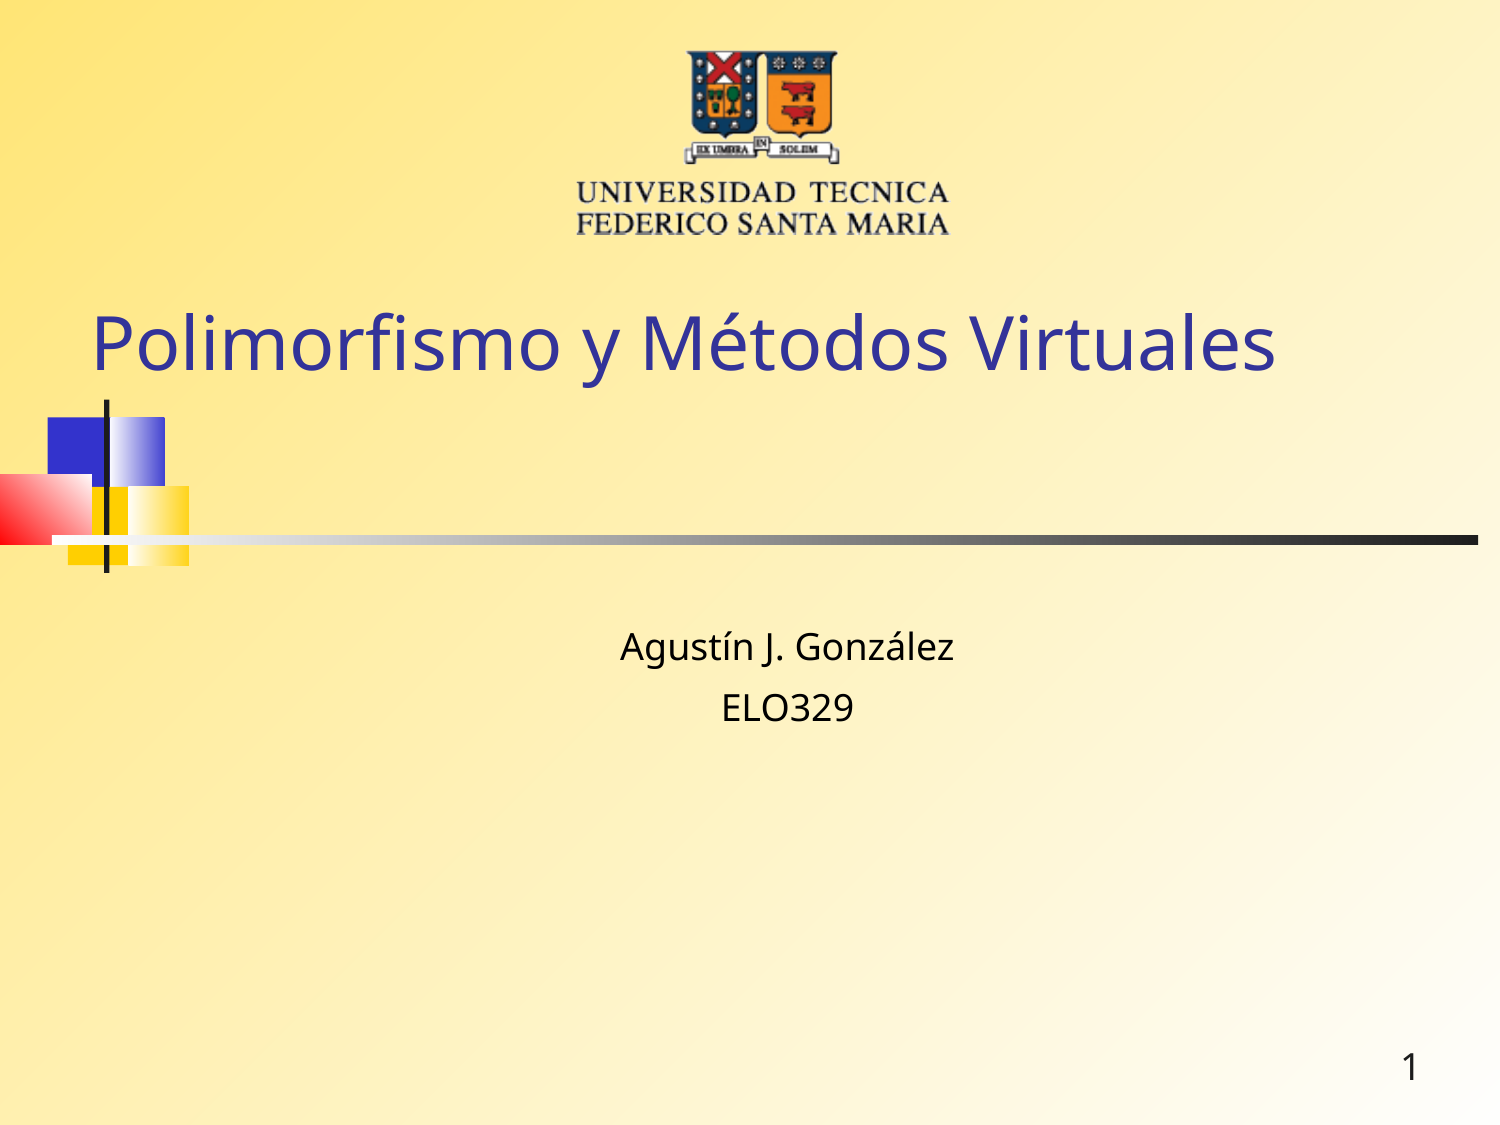

# Polimorfismo y Métodos Virtuales
Agustín J. González
ELO329
1